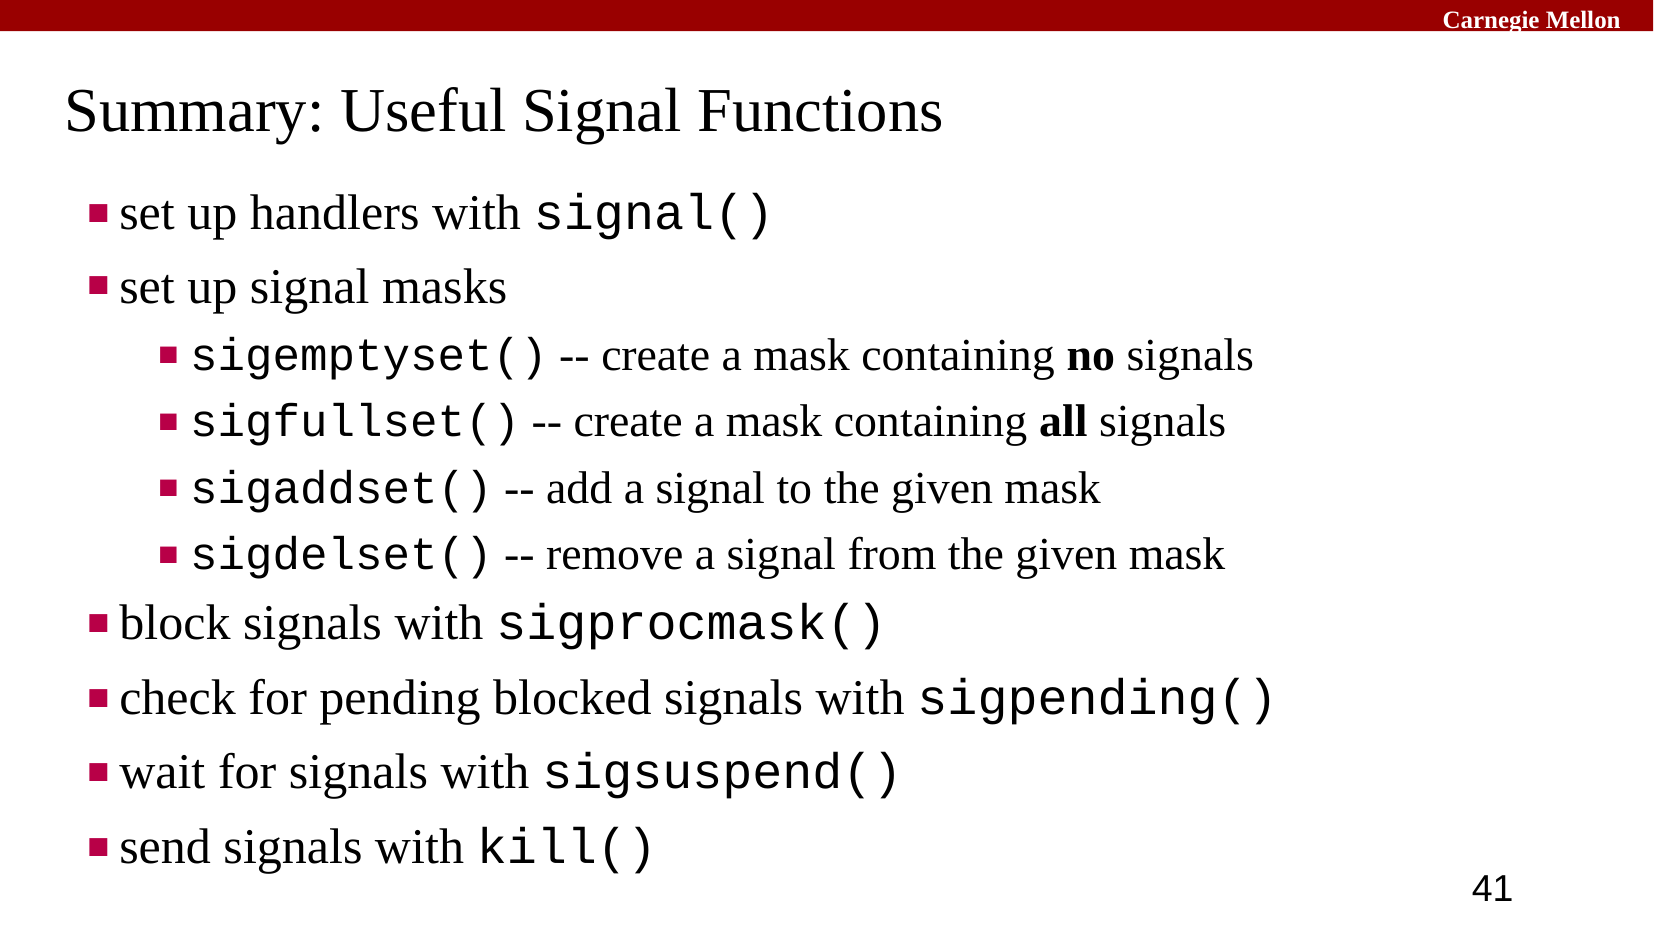

# Summary: Useful Signal Functions
set up handlers with signal()
set up signal masks
sigemptyset() -- create a mask containing no signals
sigfullset() -- create a mask containing all signals
sigaddset() -- add a signal to the given mask
sigdelset() -- remove a signal from the given mask
block signals with sigprocmask()
check for pending blocked signals with sigpending()
wait for signals with sigsuspend()
send signals with kill()